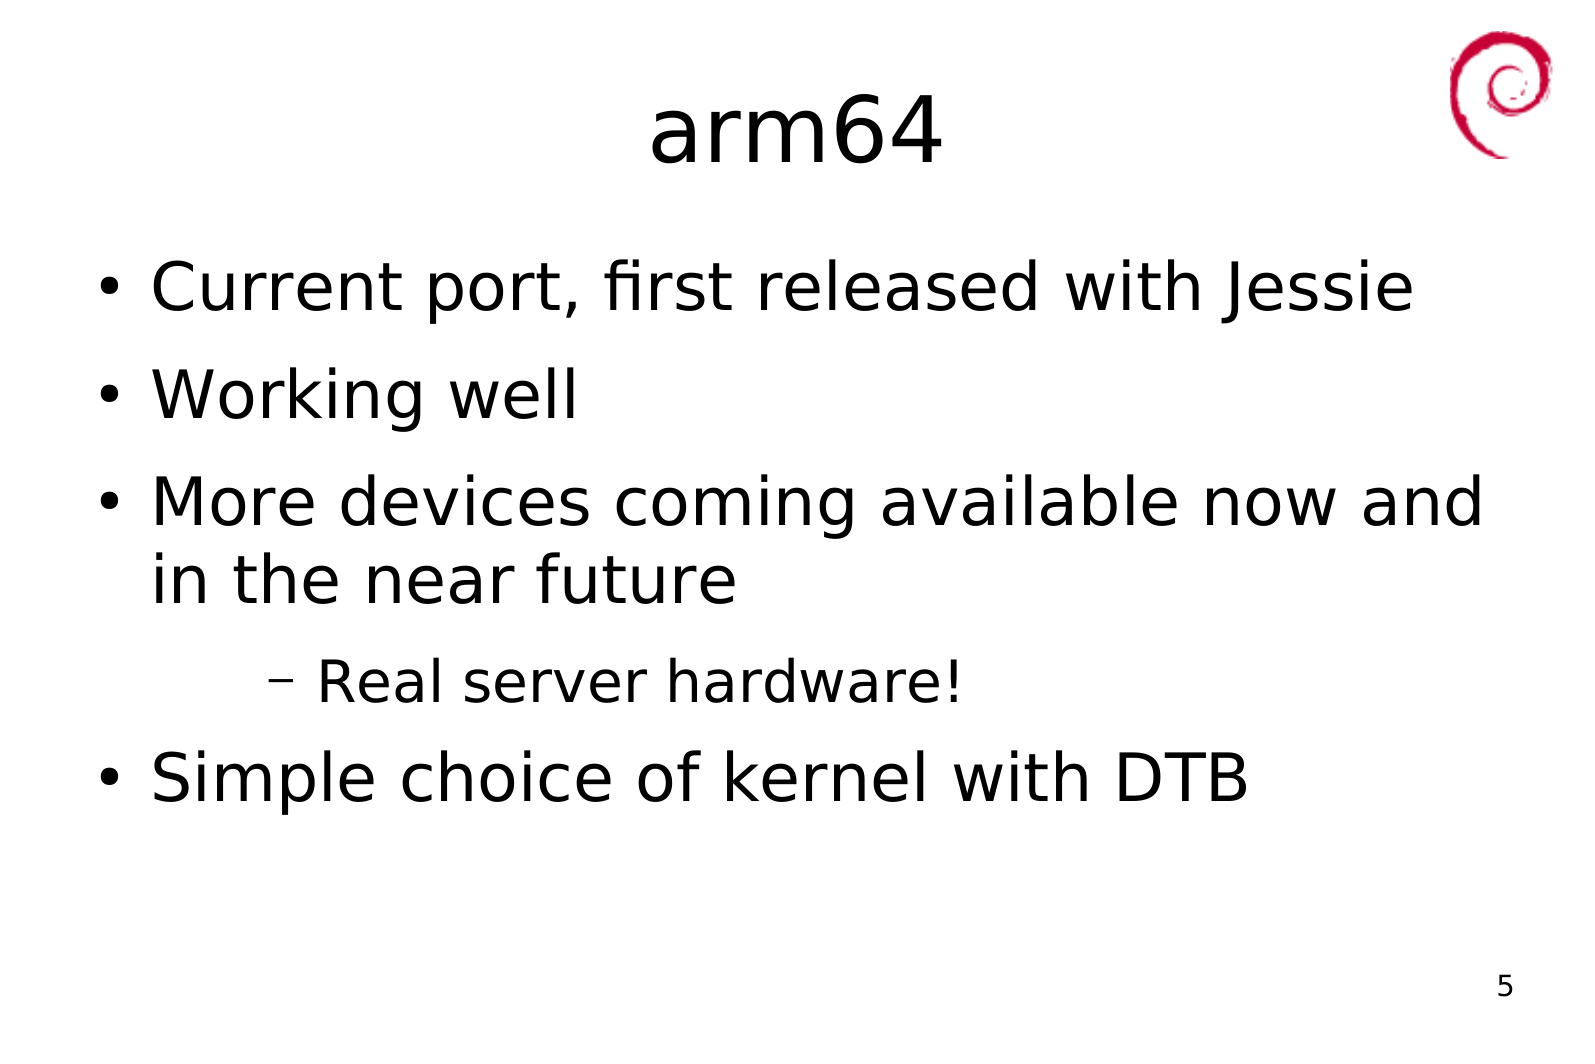

# arm64
Current port, first released with Jessie
Working well
More devices coming available now and in the near future
Real server hardware!
Simple choice of kernel with DTB
5